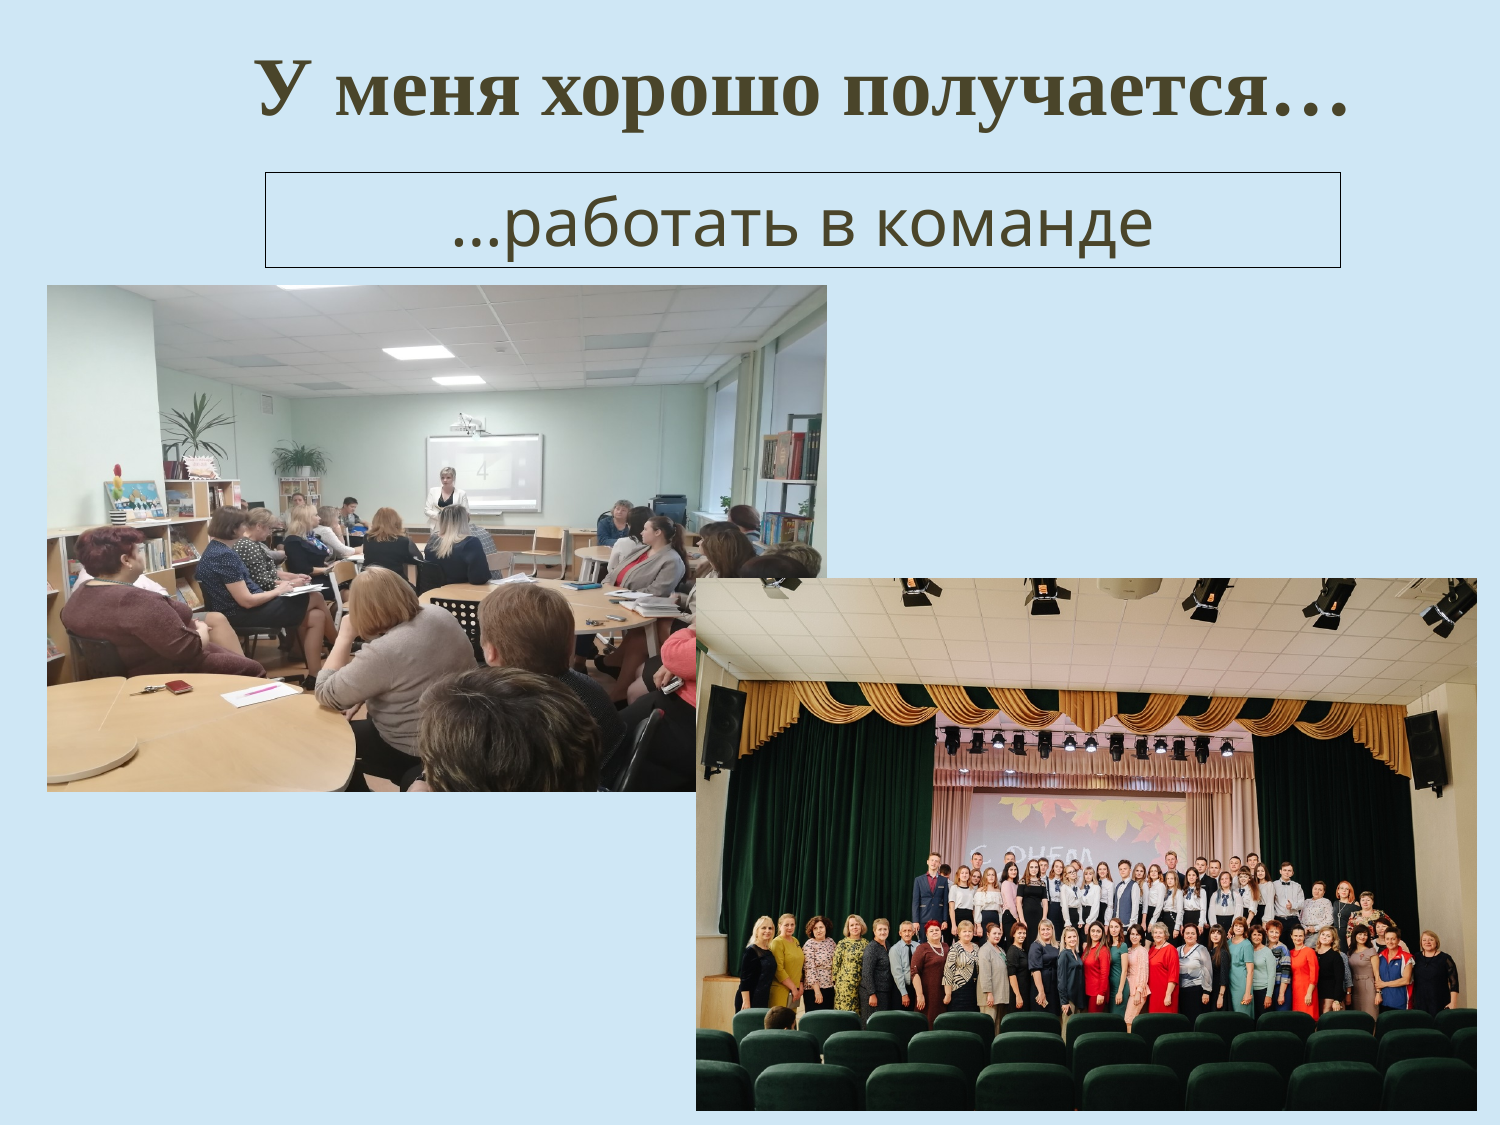

# У меня хорошо получается…
…работать в команде